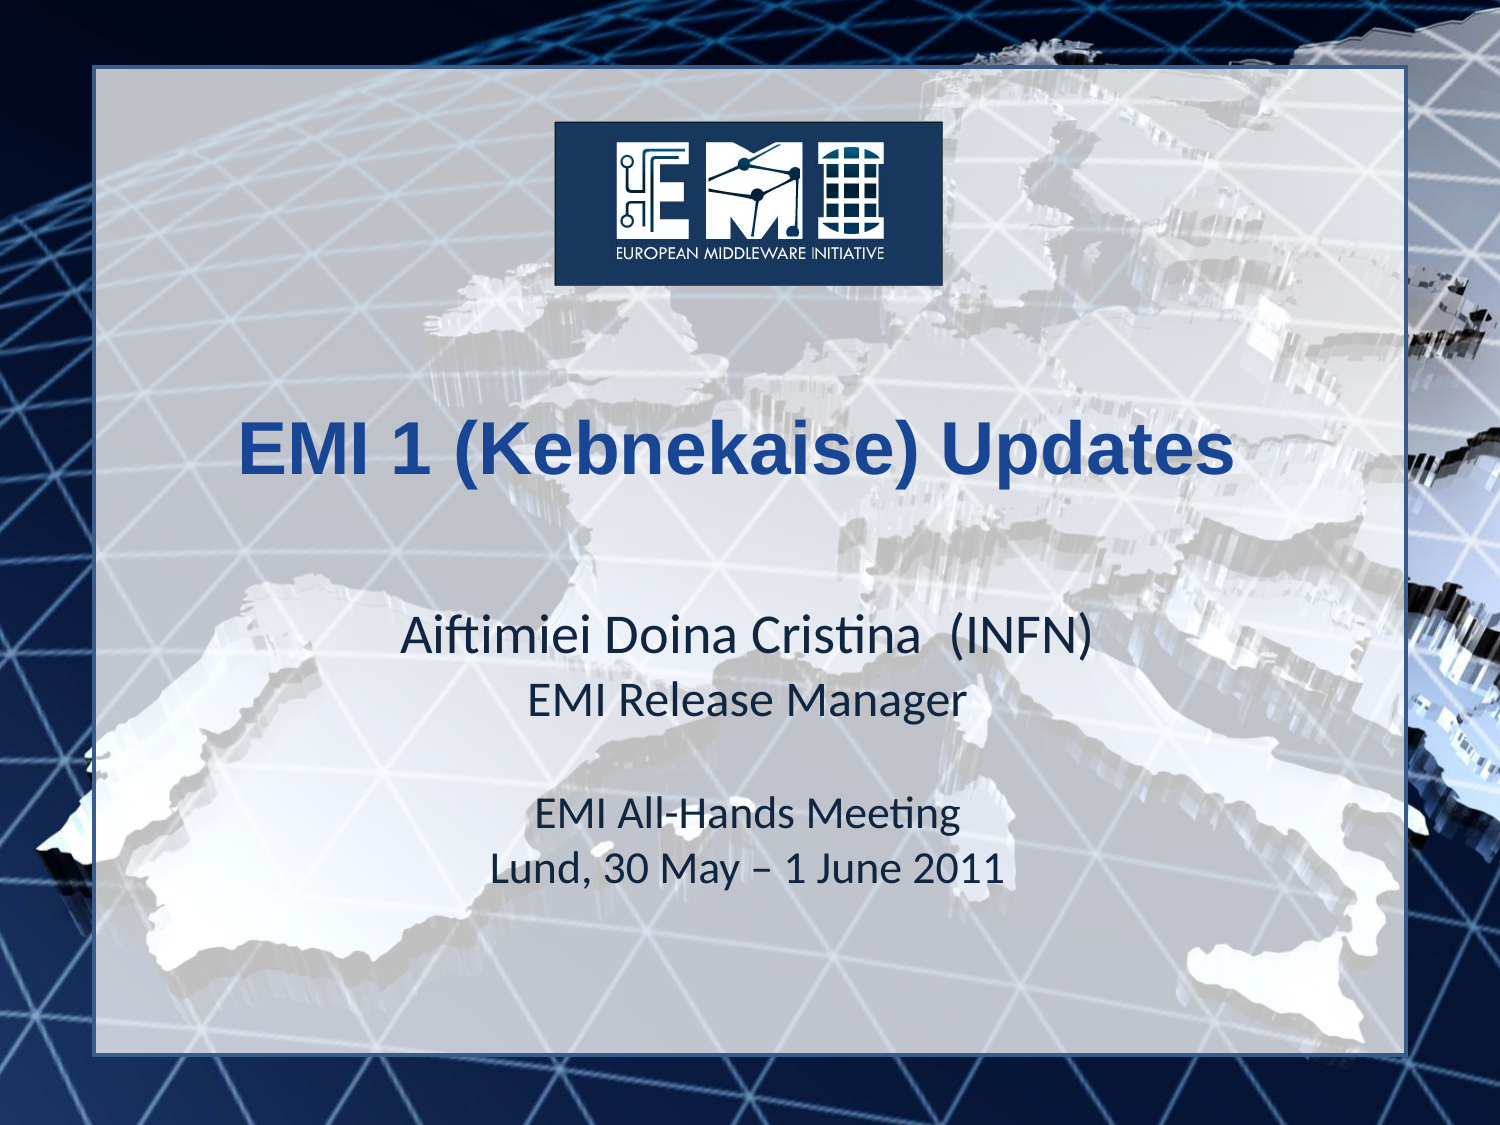

# EMI 1 (Kebnekaise) Updates
Aiftimiei Doina Cristina (INFN)
EMI Release Manager
EMI All-Hands Meeting
Lund, 30 May – 1 June 2011